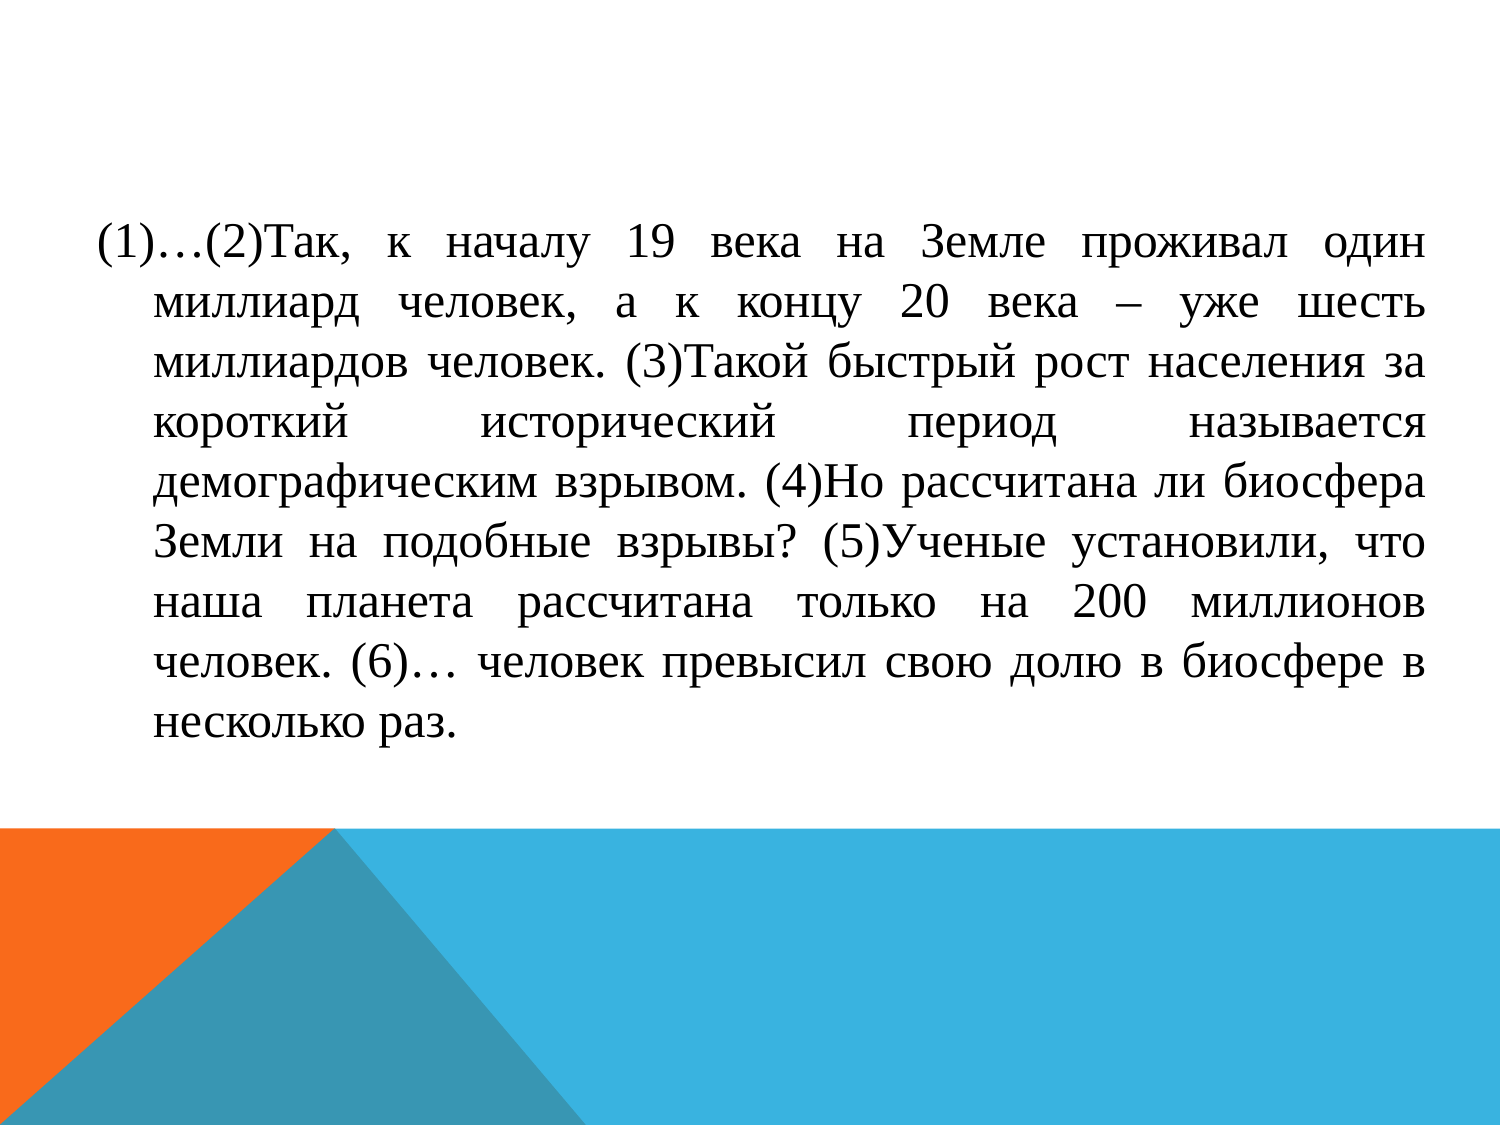

#
(1)…(2)Так, к началу 19 века на Земле проживал один миллиард человек, а к концу 20 века – уже шесть миллиардов человек. (3)Такой быстрый рост населения за короткий исторический период называется демографическим взрывом. (4)Но рассчитана ли биосфера Земли на подобные взрывы? (5)Ученые установили, что наша планета рассчитана только на 200 миллионов человек. (6)… человек превысил свою долю в биосфере в несколько раз.